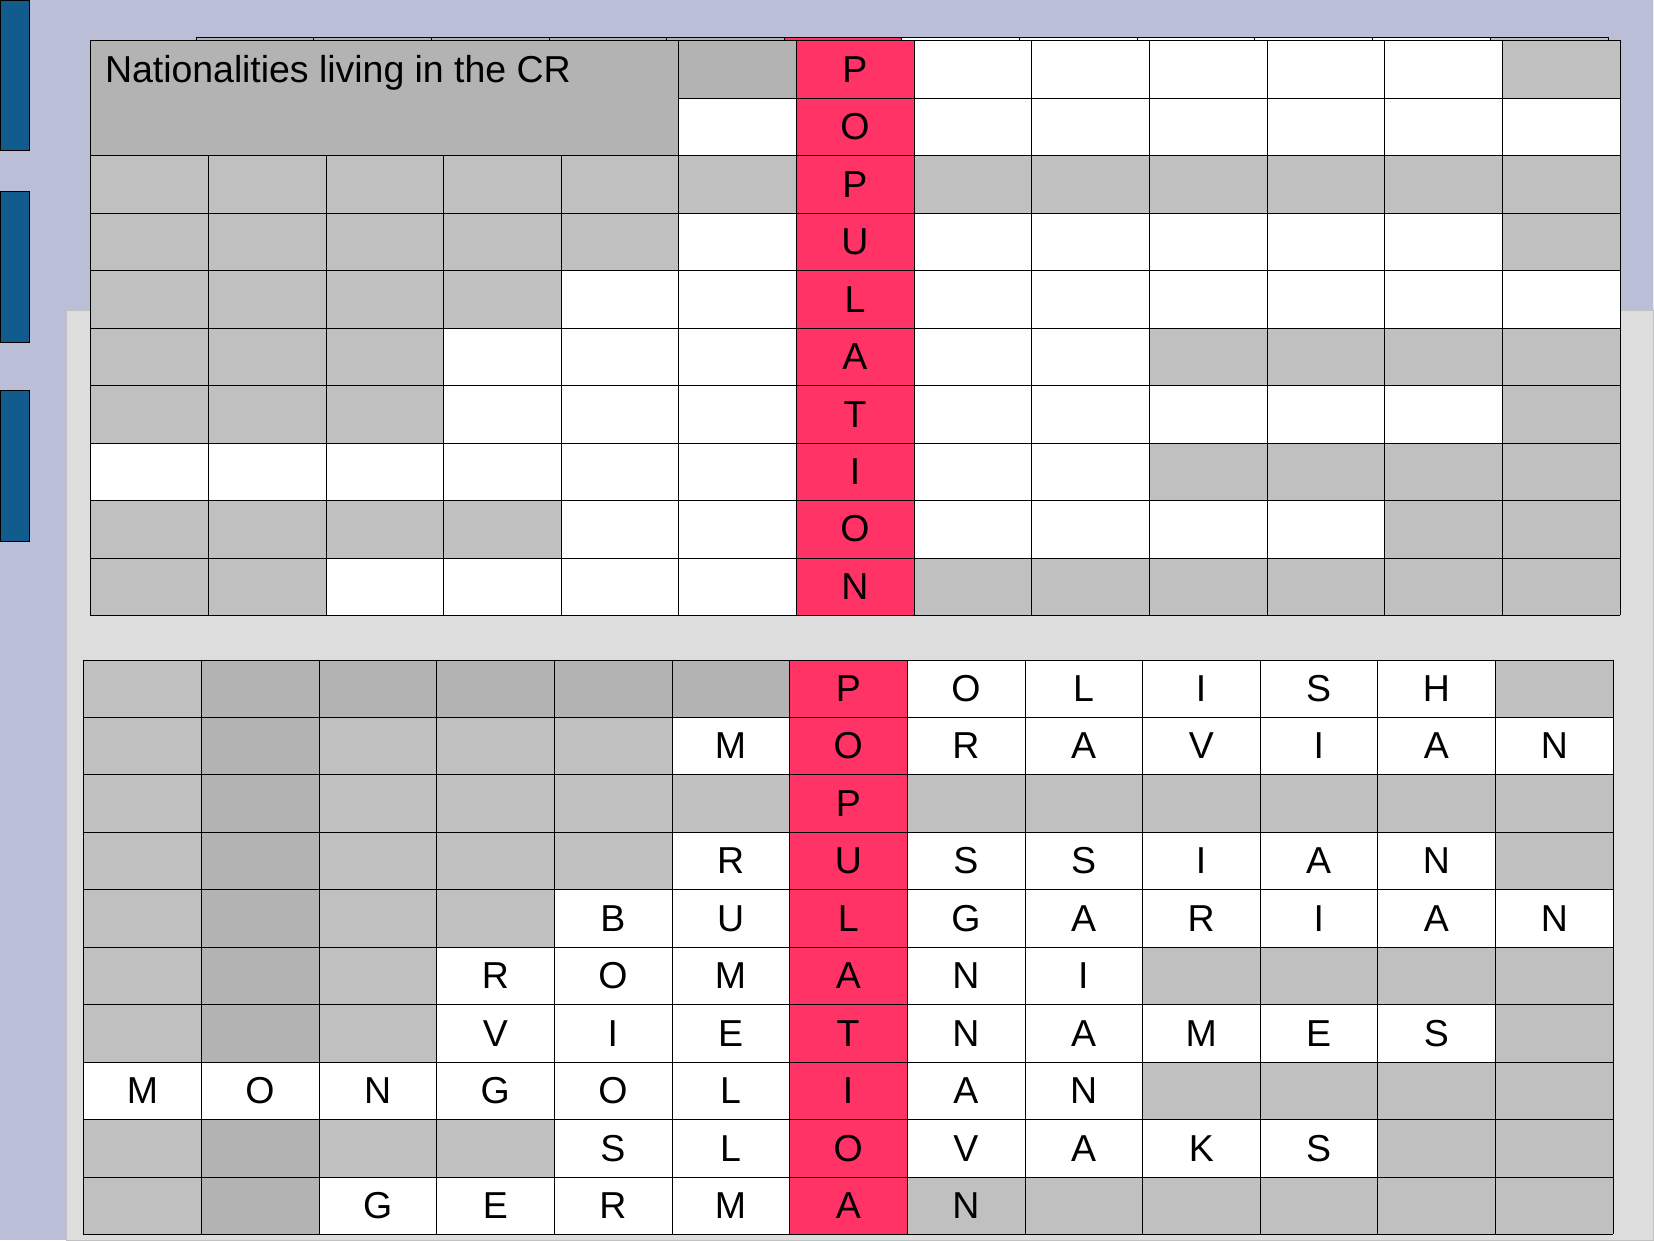

| | | | | | | | | | | | |
| --- | --- | --- | --- | --- | --- | --- | --- | --- | --- | --- | --- |
| | | | | | | | | | | | |
| | | | | | | | | | | | |
| | | | | | | | | | | | |
| | | | | | | | | | | | |
| | | | | | | | | | | | |
| | | | | | | | | | | | |
| | | | | | | | | | | | |
| | | | | | | | | | | | |
| | | | | | | | | | | | |
| Nationalities living in the CR | | | | | | P | | | | | | |
| --- | --- | --- | --- | --- | --- | --- | --- | --- | --- | --- | --- | --- |
| | | | | | | O | | | | | | |
| | | | | | | P | | | | | | |
| | | | | | | U | | | | | | |
| | | | | | | L | | | | | | |
| | | | | | | A | | | | | | |
| | | | | | | T | | | | | | |
| | | | | | | I | | | | | | |
| | | | | | | O | | | | | | |
| | | | | | | N | | | | | | |
| | | | | | | P | O | L | I | S | H | |
| --- | --- | --- | --- | --- | --- | --- | --- | --- | --- | --- | --- | --- |
| | | | | | M | O | R | A | V | I | A | N |
| | | | | | | P | | | | | | |
| | | | | | R | U | S | S | I | A | N | |
| | | | | B | U | L | G | A | R | I | A | N |
| | | | R | O | M | A | N | I | | | | |
| | | | V | I | E | T | N | A | M | E | S | |
| M | O | N | G | O | L | I | A | N | | | | |
| | | | | S | L | O | V | A | K | S | | |
| | | G | E | R | M | A | N | | | | | |